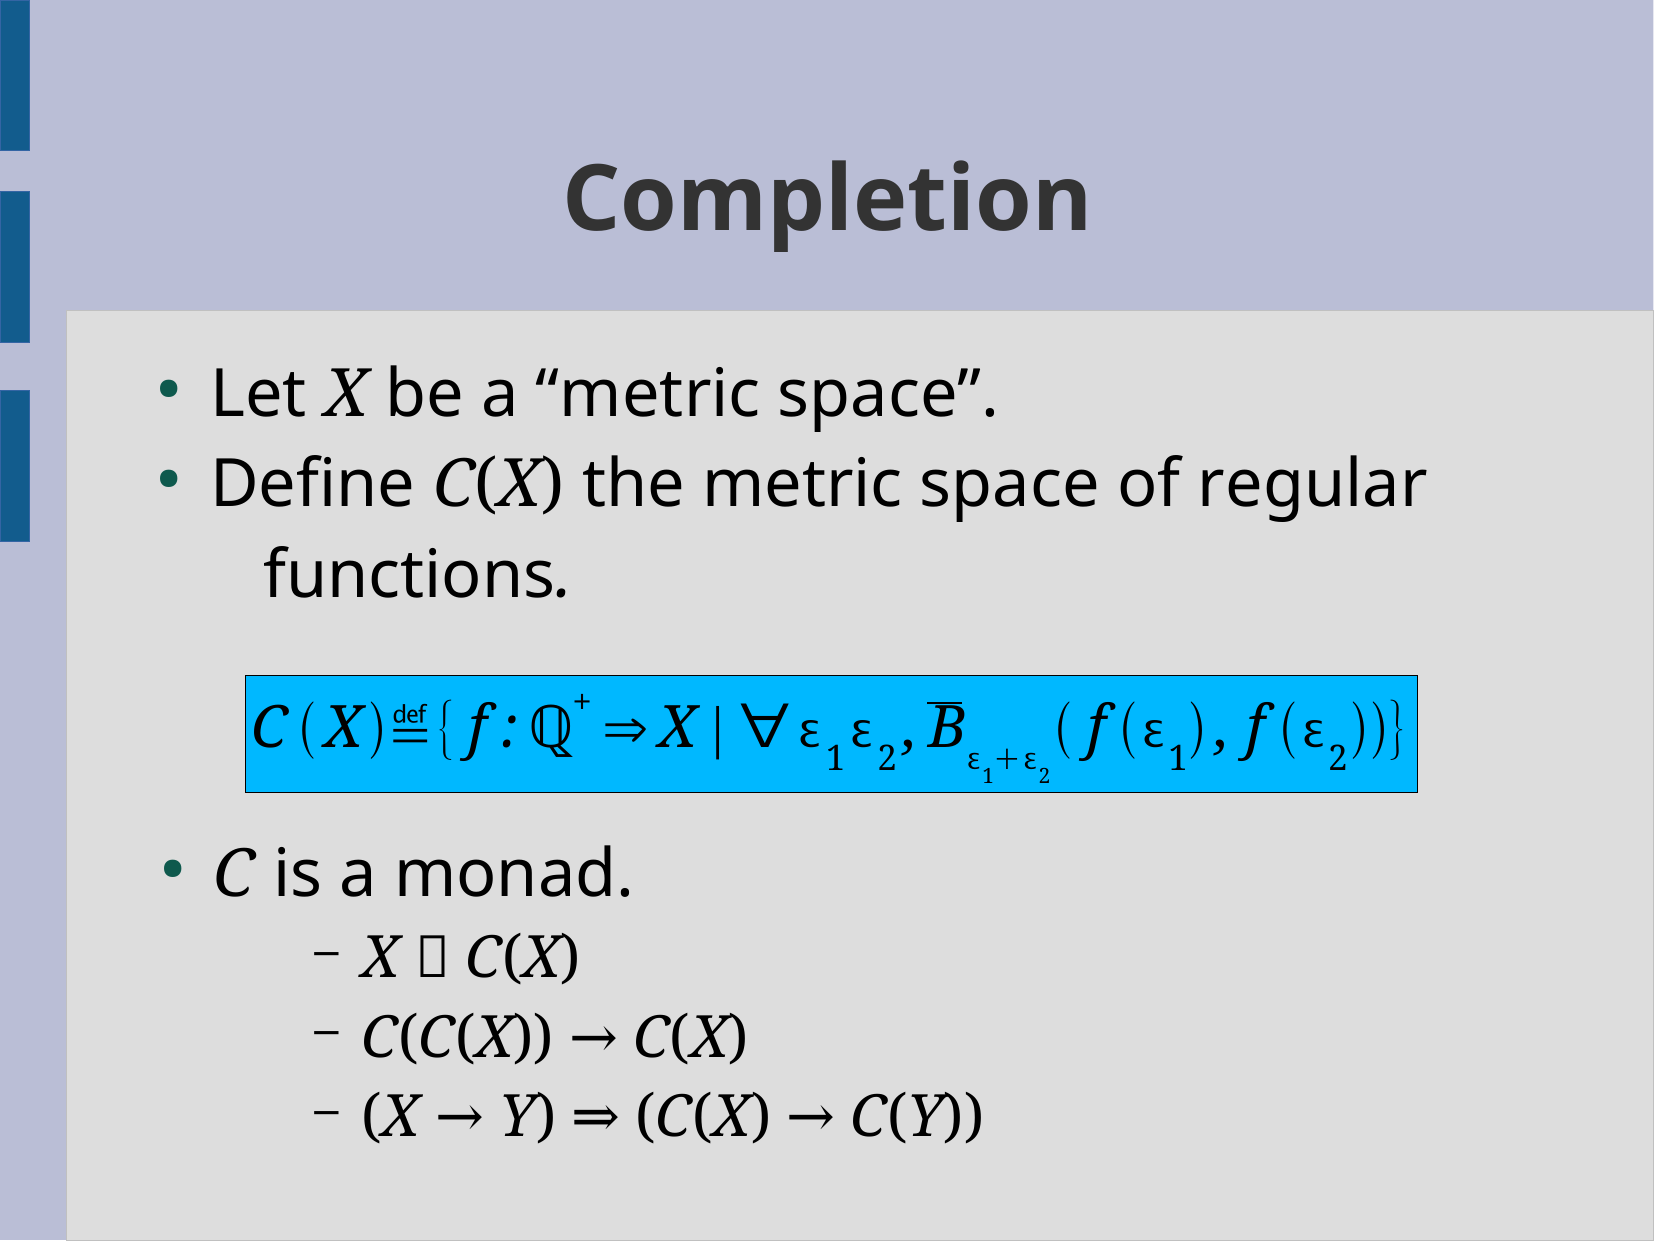

# Completion
Let X be a “metric space”.
Define C(X) the metric space of regular functions.
C is a monad.
X  C(X)
C(C(X)) → C(X)
(X → Y) ⇒ (C(X) → C(Y))